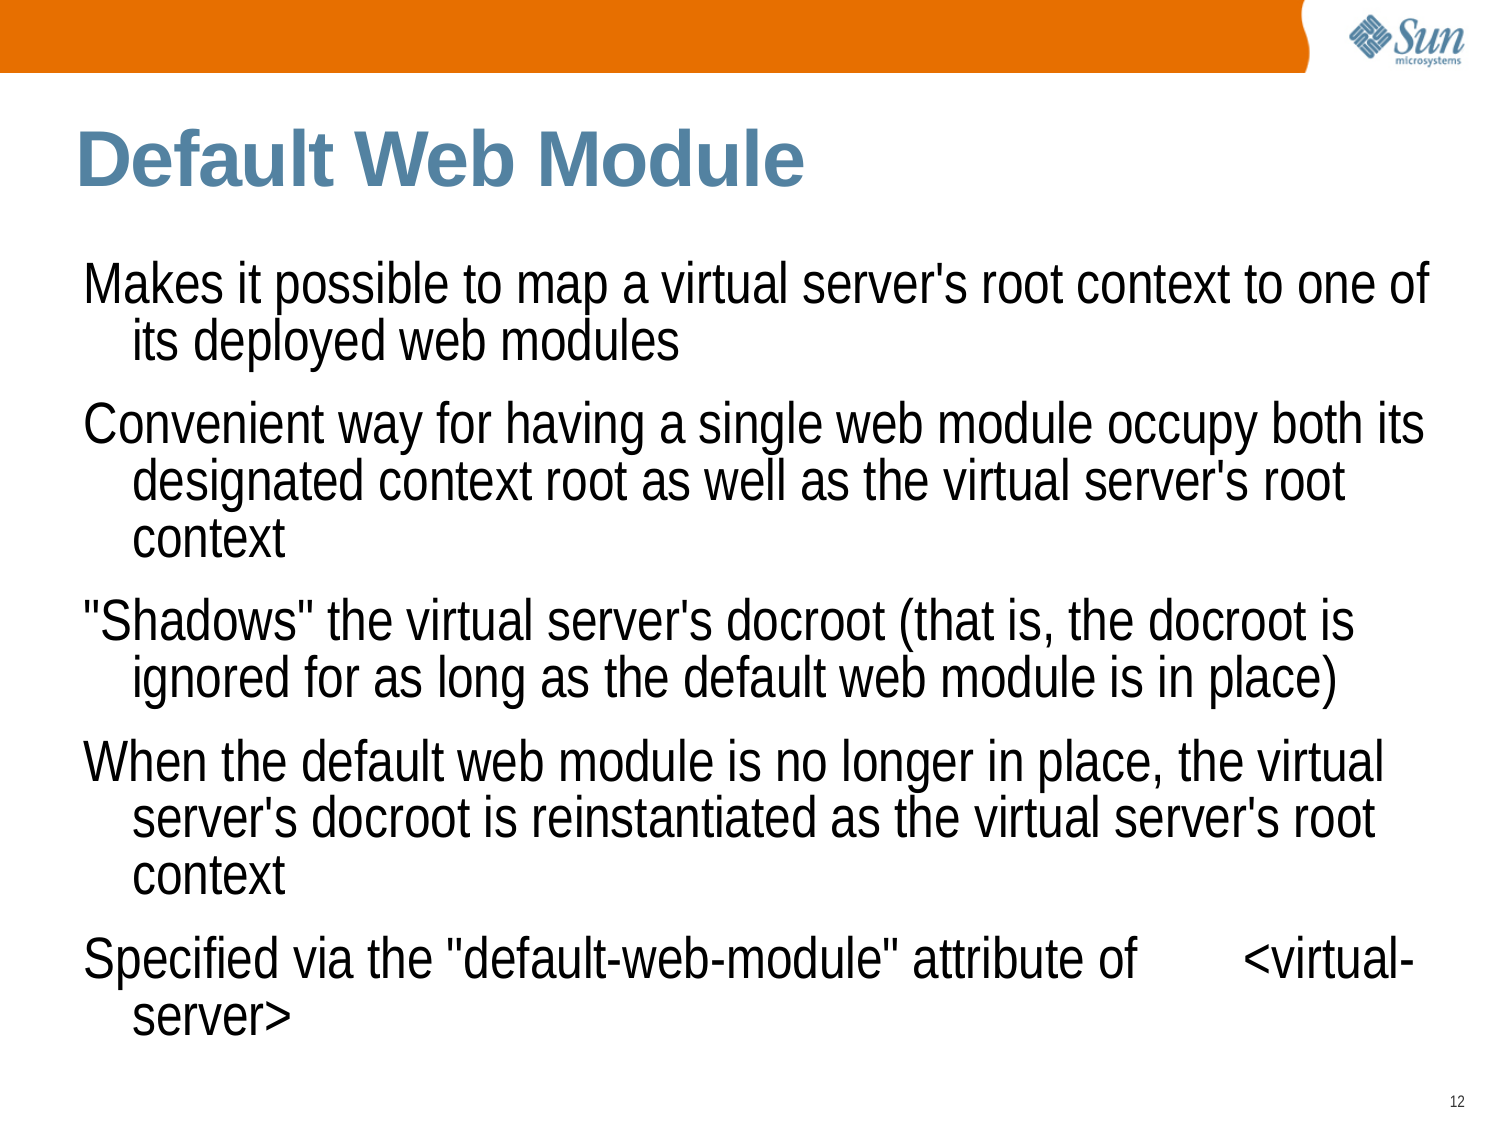

# Default Web Module
Makes it possible to map a virtual server's root context to one of its deployed web modules
Convenient way for having a single web module occupy both its designated context root as well as the virtual server's root context
"Shadows" the virtual server's docroot (that is, the docroot is ignored for as long as the default web module is in place)
When the default web module is no longer in place, the virtual server's docroot is reinstantiated as the virtual server's root context
Specified via the "default-web-module" attribute of <virtual-server>